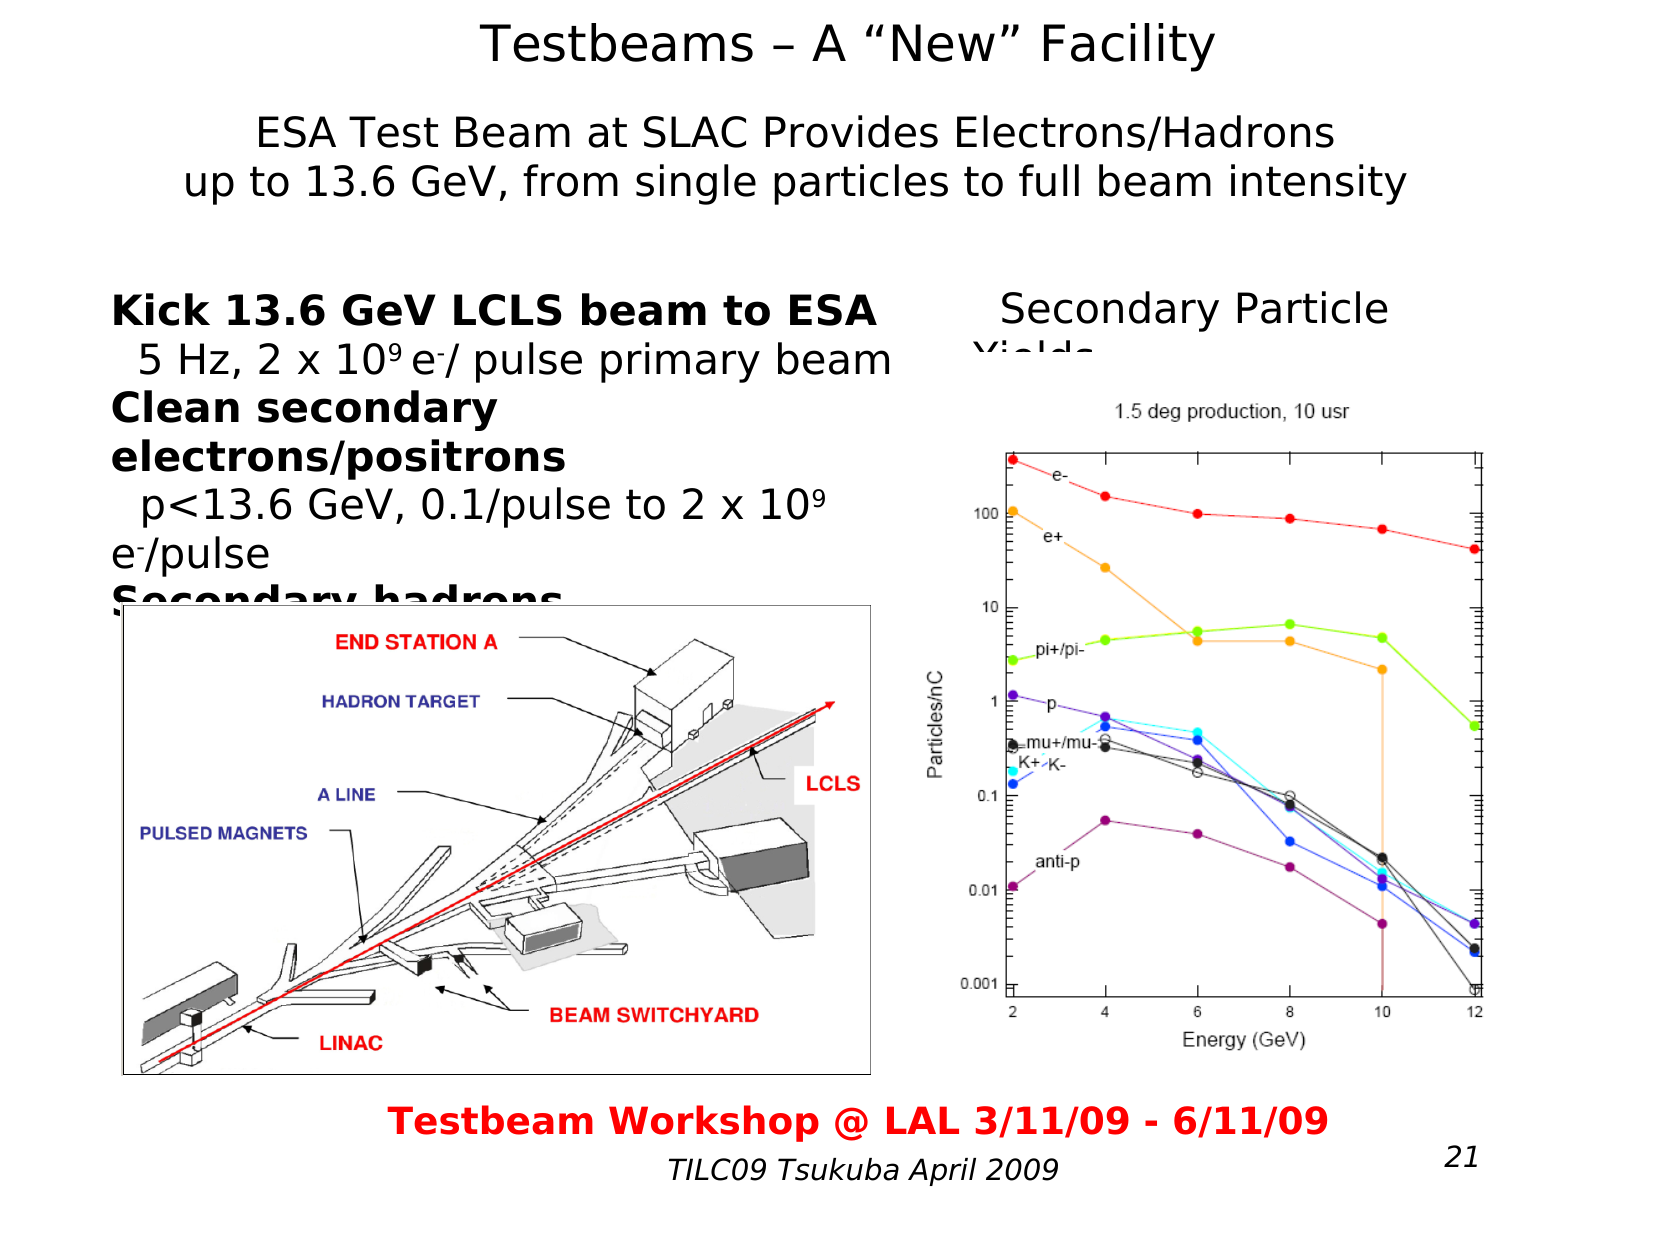

Testbeams – A “New” Facility
# ESA Test Beam at SLAC Provides Electrons/Hadrons up to 13.6 GeV, from single particles to full beam intensity
 Secondary Particle Yields
Kick 13.6 GeV LCLS beam to ESA
 5 Hz, 2 x 109 e-/ pulse primary beam
Clean secondary electrons/positrons
 p<13.6 GeV, 0.1/pulse to 2 x 109 e-/pulse
Secondary hadrons
 ~1  / pulse < 12 GeV/c
Testbeam Workshop @ LAL 3/11/09 - 6/11/09